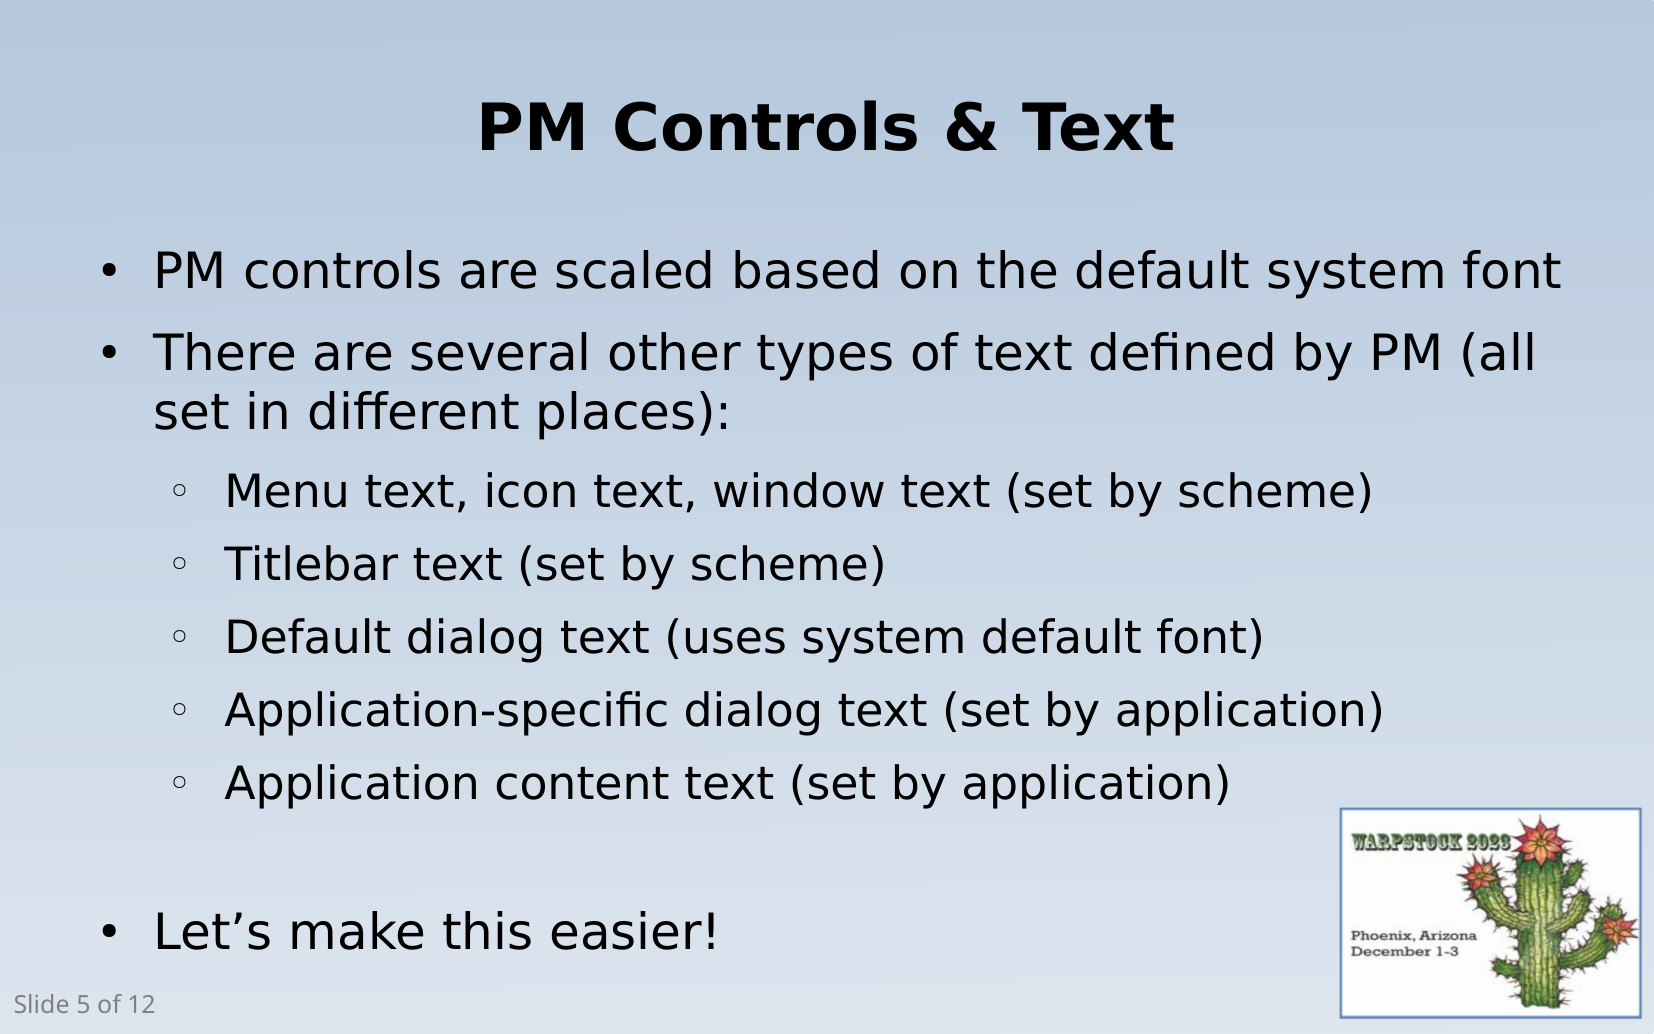

# PM Controls & Text
PM controls are scaled based on the default system font
There are several other types of text defined by PM (all set in different places):
Menu text, icon text, window text (set by scheme)
Titlebar text (set by scheme)
Default dialog text (uses system default font)
Application-specific dialog text (set by application)
Application content text (set by application)
Let’s make this easier!
Slide of <count>